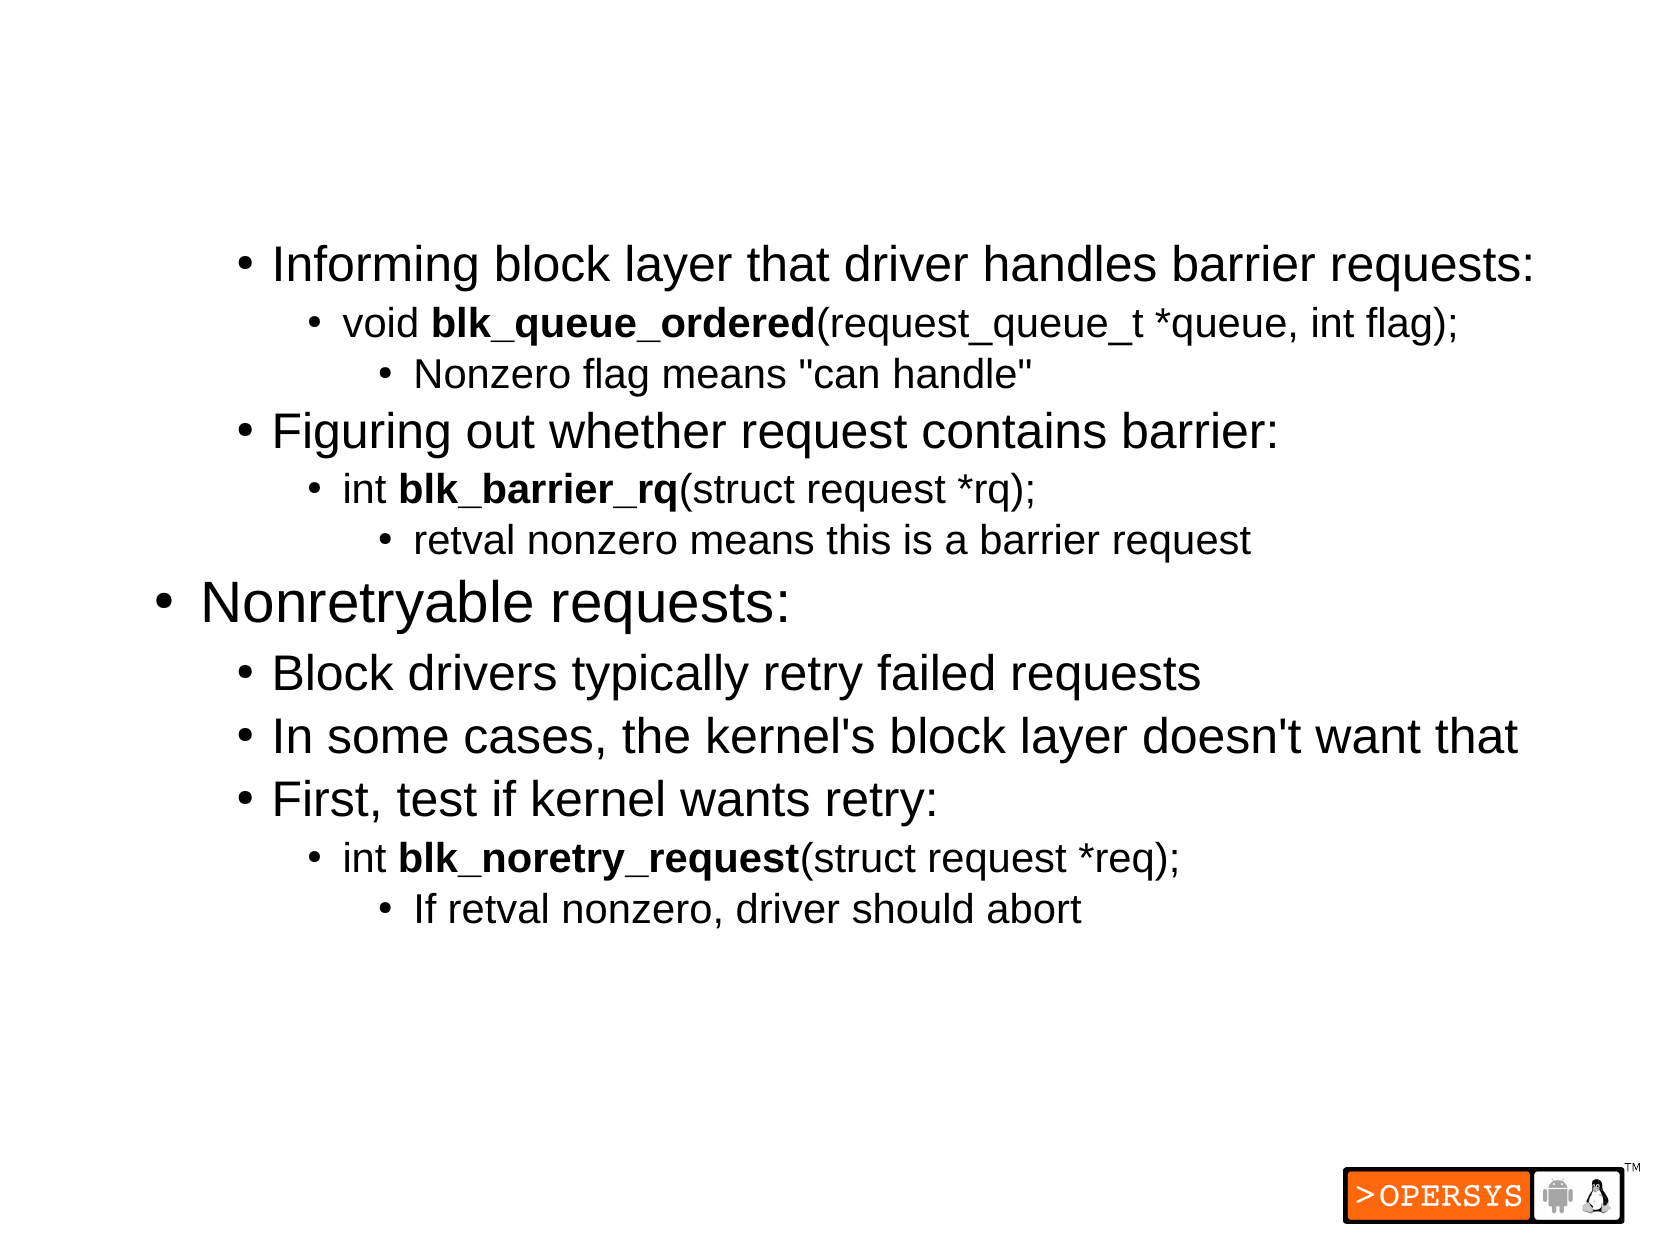

# Informing block layer that driver handles barrier requests:
void blk_queue_ordered(request_queue_t *queue, int flag);
Nonzero flag means "can handle"
Figuring out whether request contains barrier:
int blk_barrier_rq(struct request *rq);
retval nonzero means this is a barrier request
Nonretryable requests:
Block drivers typically retry failed requests
In some cases, the kernel's block layer doesn't want that
First, test if kernel wants retry:
int blk_noretry_request(struct request *req);
If retval nonzero, driver should abort